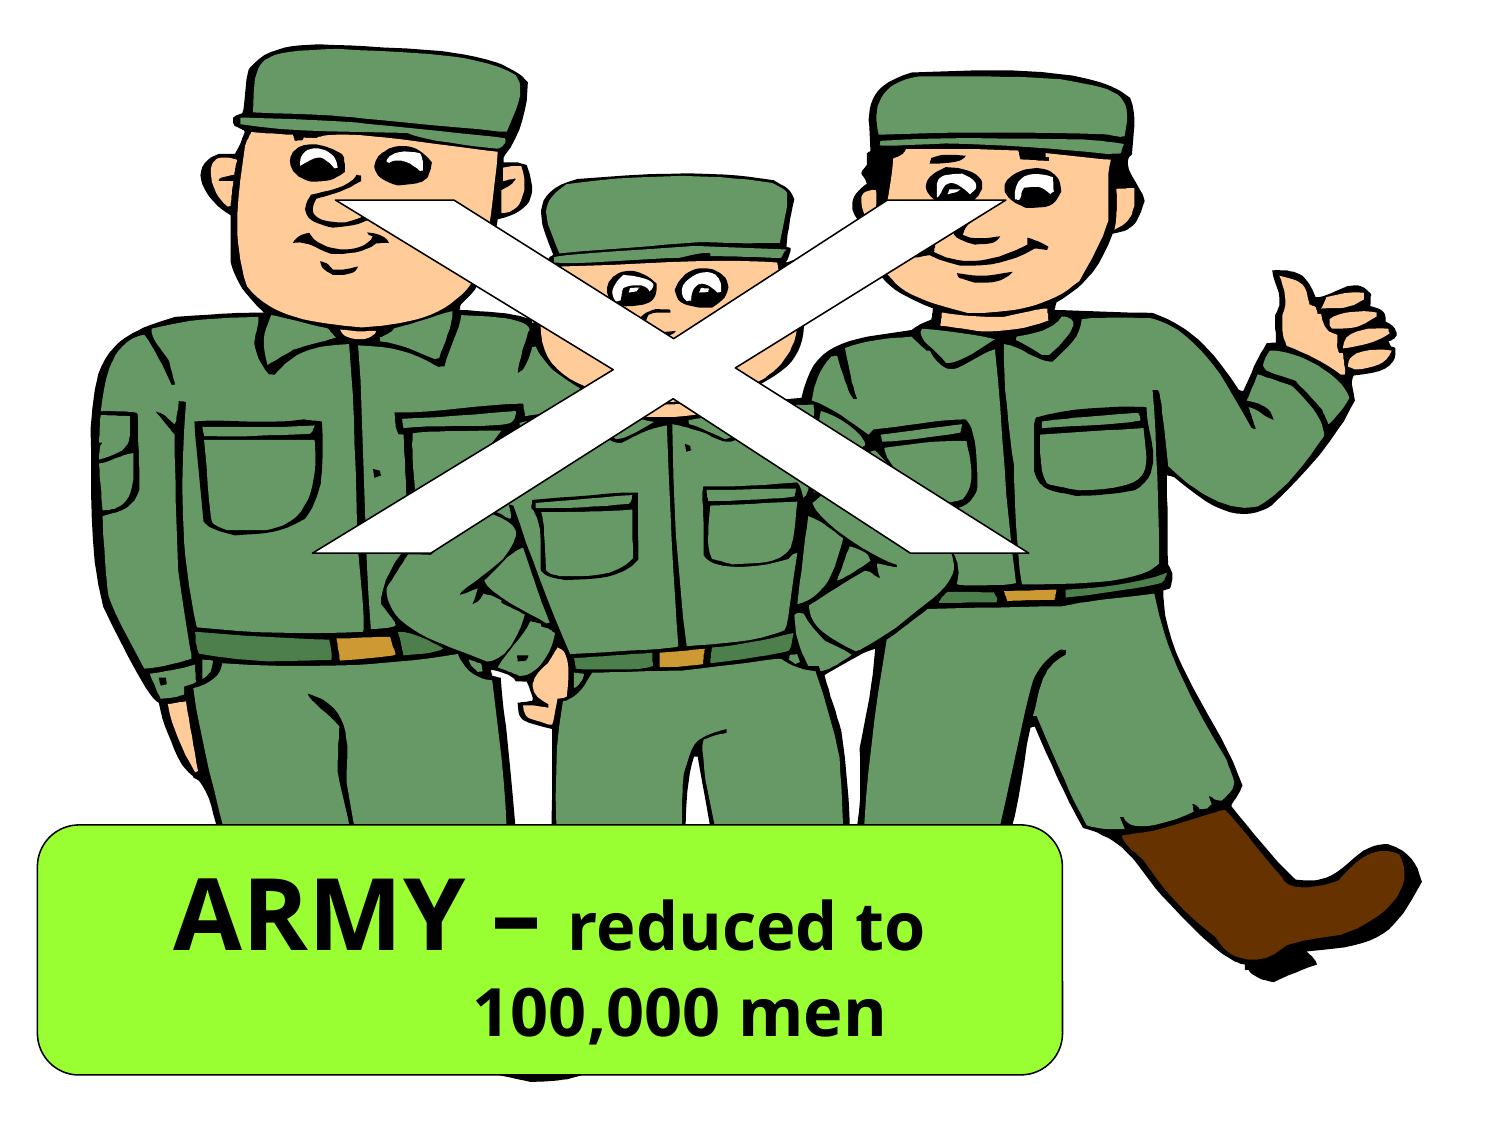

X
ARMY – reduced to
 			 100,000 men